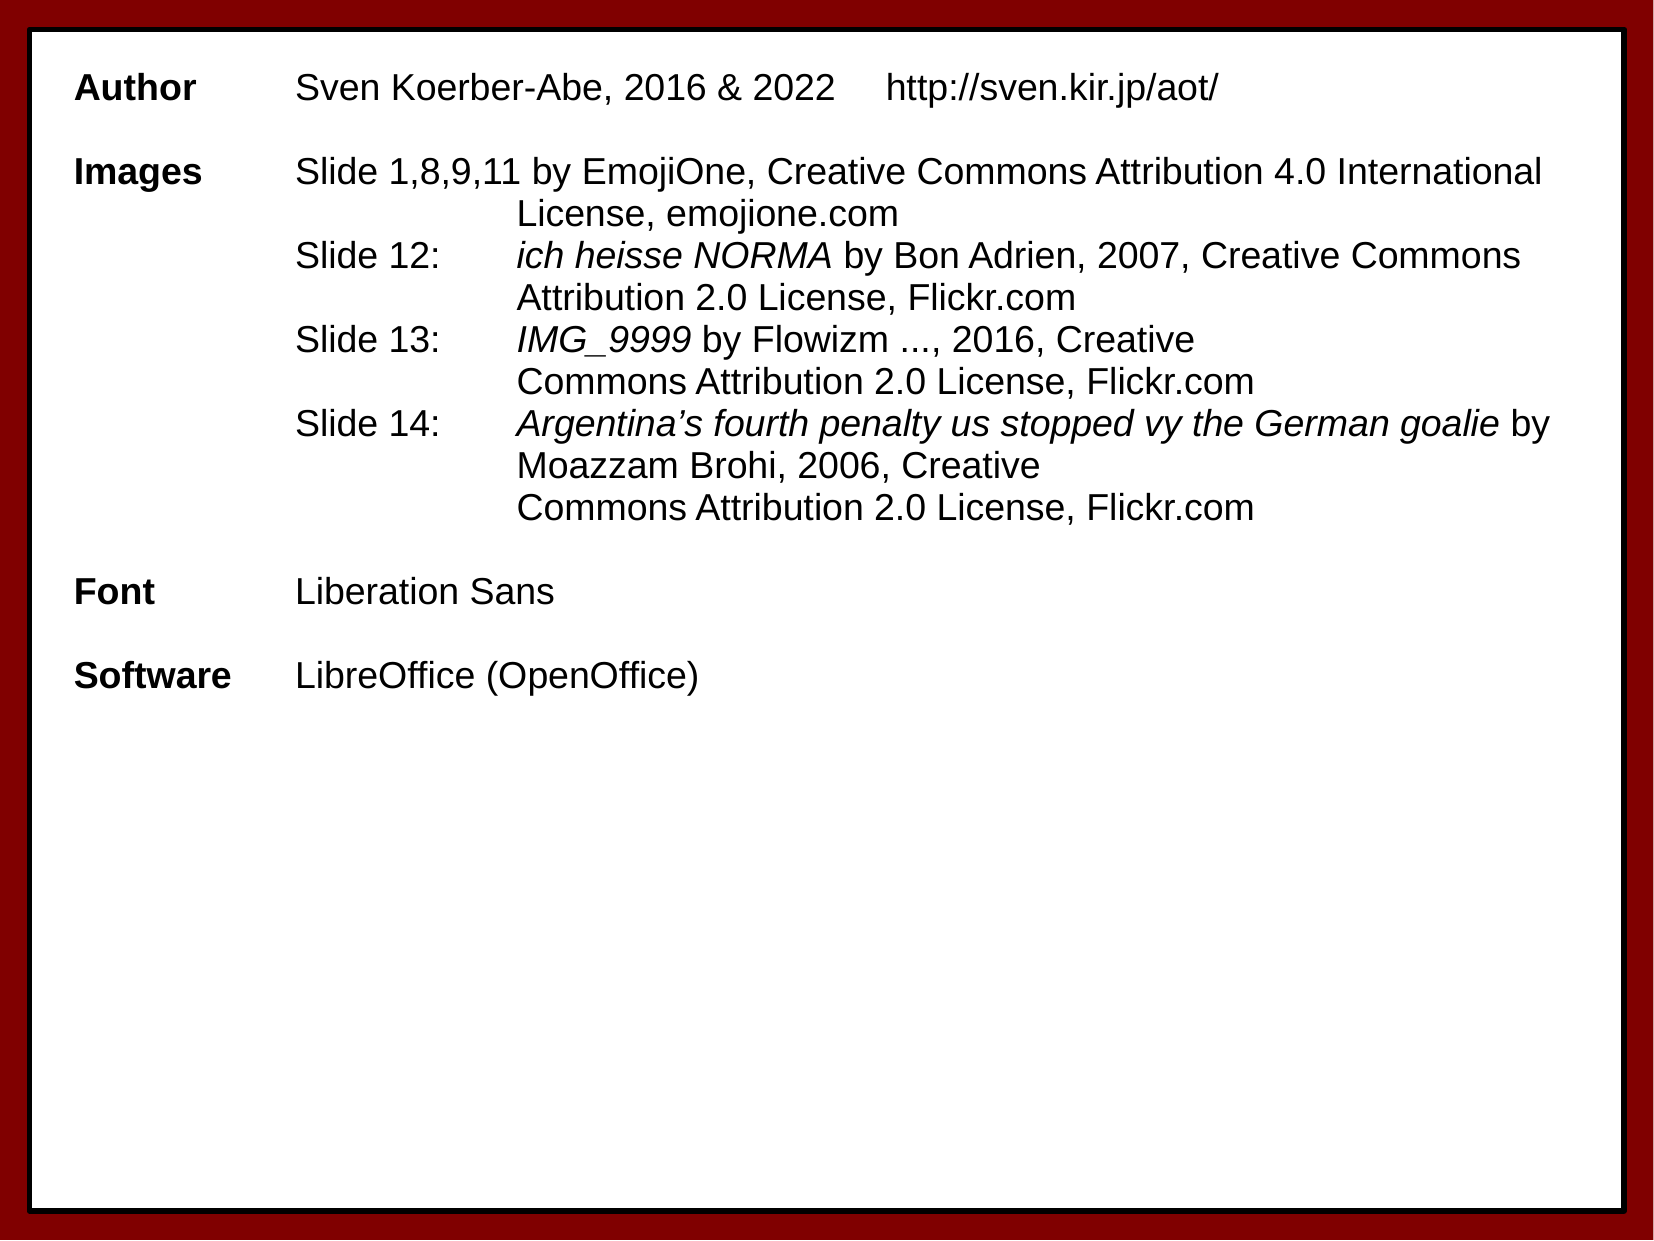

Author		Sven Koerber-Abe, 2016 & 2022	http://sven.kir.jp/aot/
Images		Slide 1,8,9,11 by EmojiOne, Creative Commons Attribution 4.0 International
						License, emojione.com
			Slide 12:		ich heisse NORMA by Bon Adrien, 2007, Creative Commons
						Attribution 2.0 License, Flickr.com
			Slide 13:		IMG_9999 by Flowizm ..., 2016, Creative
						Commons Attribution 2.0 License, Flickr.com
			Slide 14:		Argentina’s fourth penalty us stopped vy the German goalie by
						Moazzam Brohi, 2006, Creative
						Commons Attribution 2.0 License, Flickr.com
Font		Liberation Sans
Software	LibreOffice (OpenOffice)